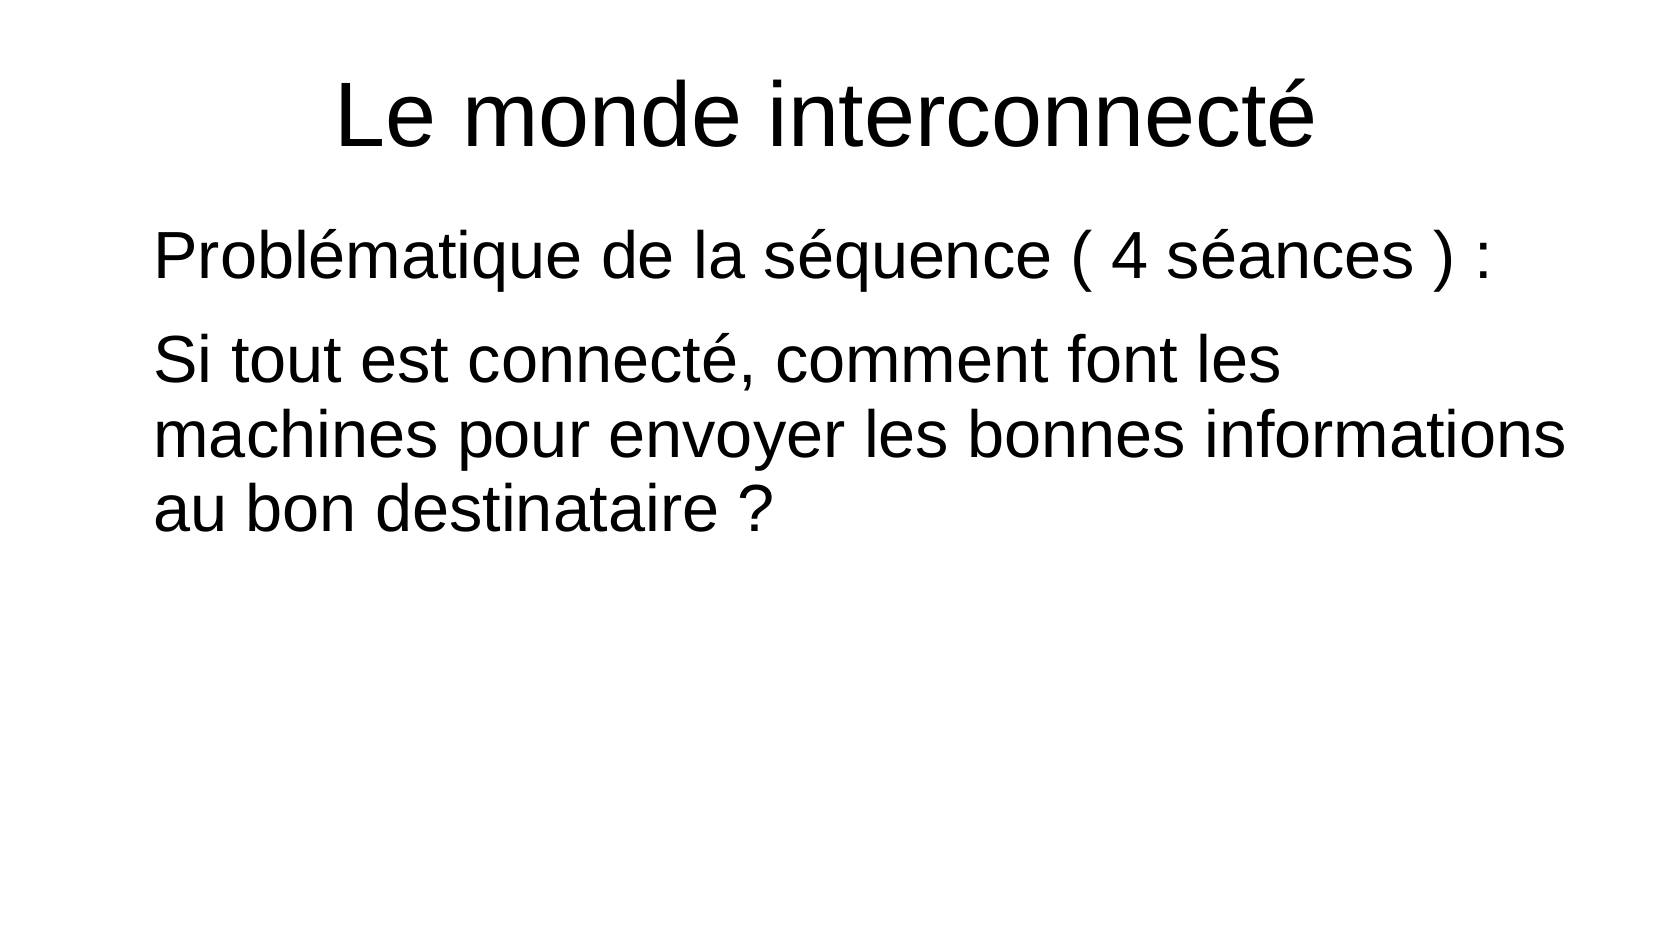

# Le monde interconnecté
Problématique de la séquence ( 4 séances ) :
Si tout est connecté, comment font les machines pour envoyer les bonnes informations au bon destinataire ?